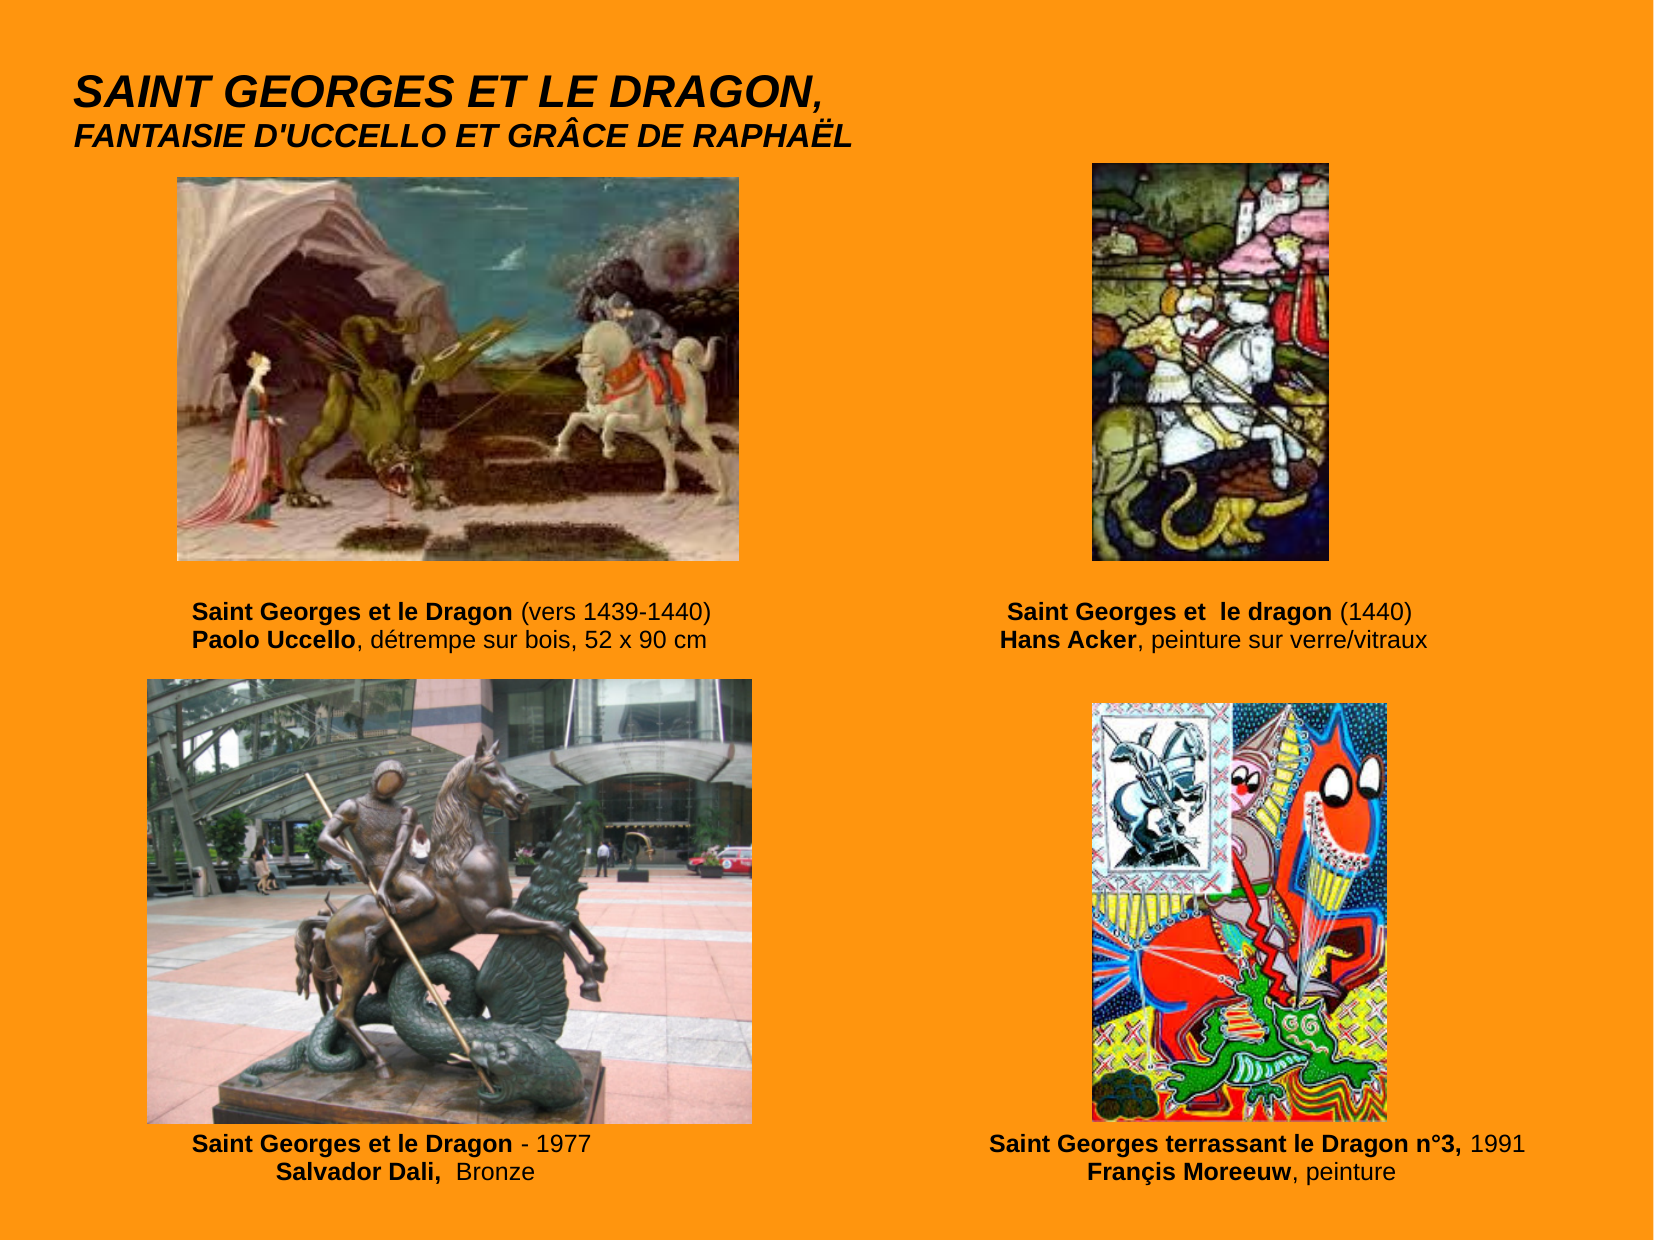

SAINT GEORGES ET LE DRAGON,
FANTAISIE D'UCCELLO ET GRÂCE DE RAPHAËL
Saint Georges et le Dragon (vers 1439-1440)
Paolo Uccello, détrempe sur bois, 52 x 90 cm
 Saint Georges et le dragon (1440)
 Hans Acker, peinture sur verre/vitraux
Saint Georges et le Dragon - 1977
 Salvador Dali, Bronze
Saint Georges terrassant le Dragon n°3, 1991
 Françis Moreeuw, peinture